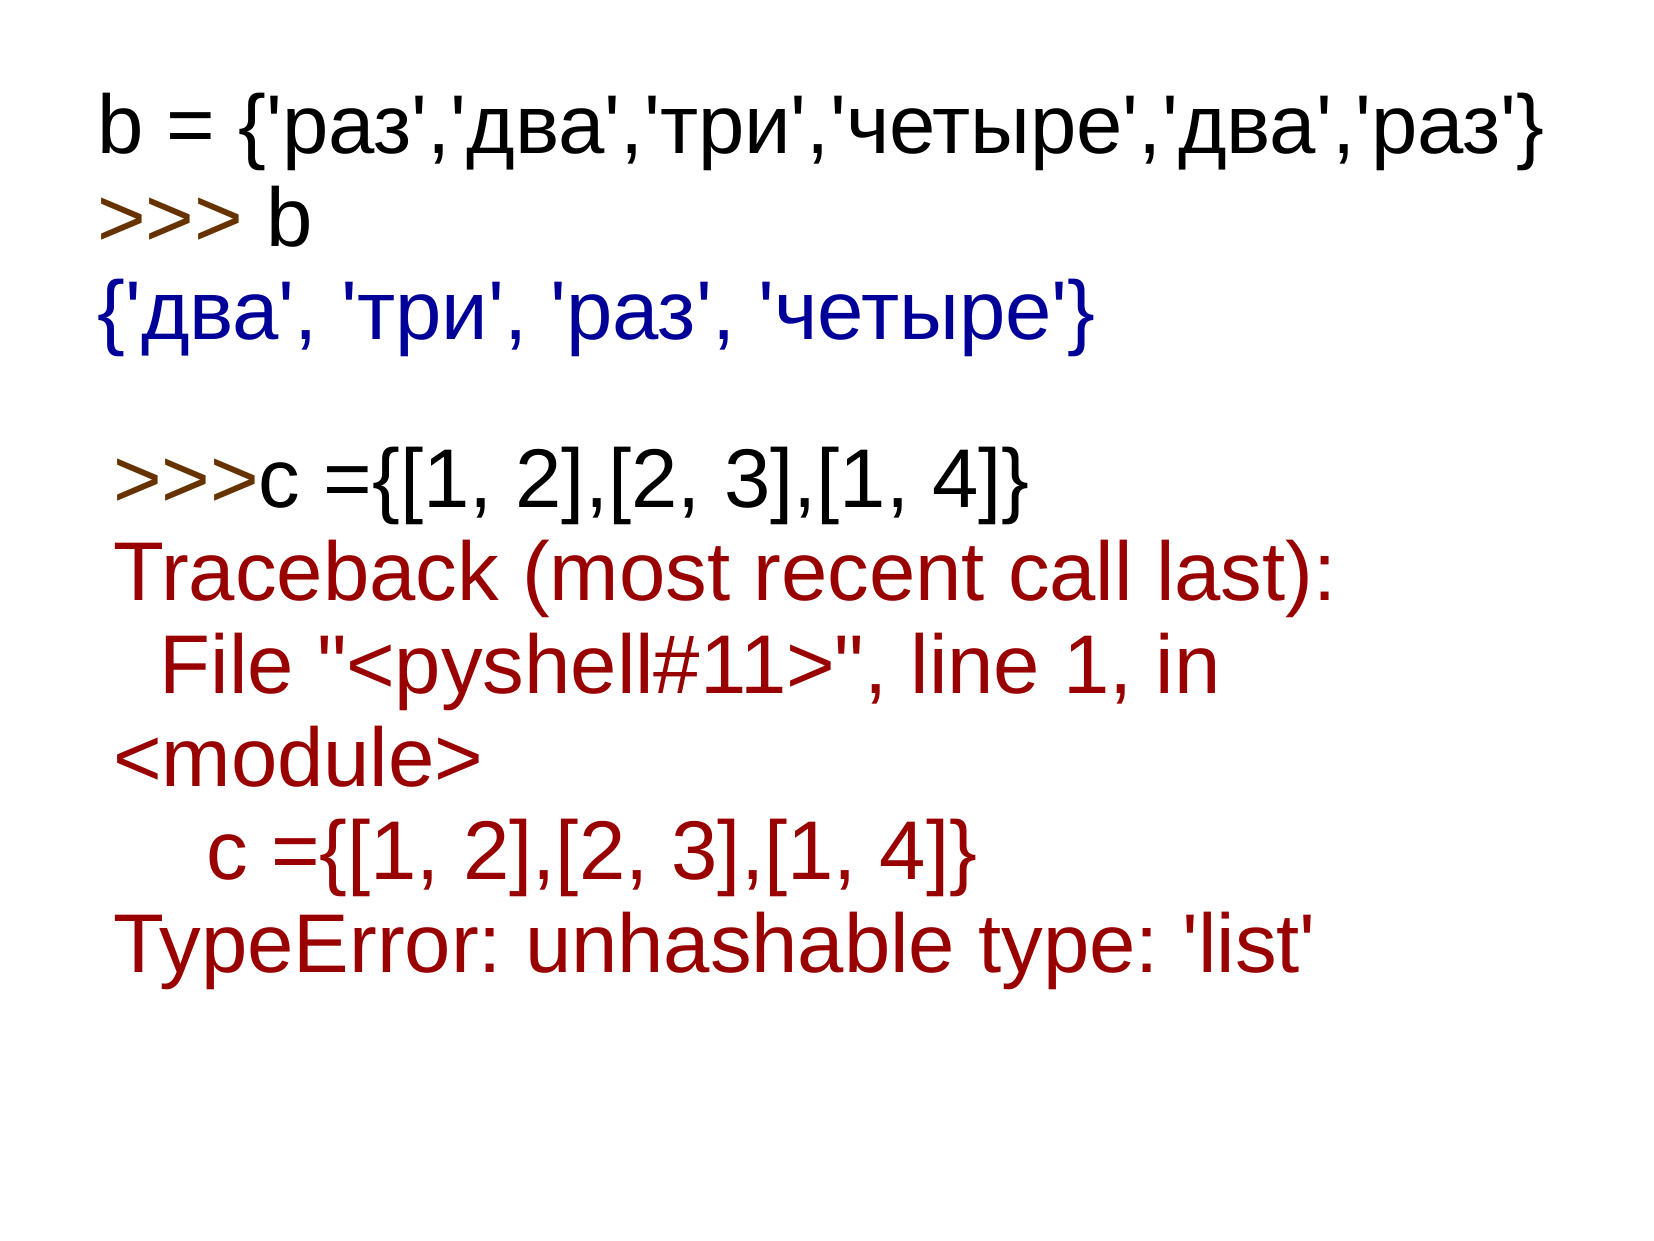

b = {'раз','два','три','четыре','два','раз'}
>>> b
{'два', 'три', 'раз', 'четыре'}
>>>c ={[1, 2],[2, 3],[1, 4]}
Traceback (most recent call last):
 File "<pyshell#11>", line 1, in <module>
 c ={[1, 2],[2, 3],[1, 4]}
TypeError: unhashable type: 'list'